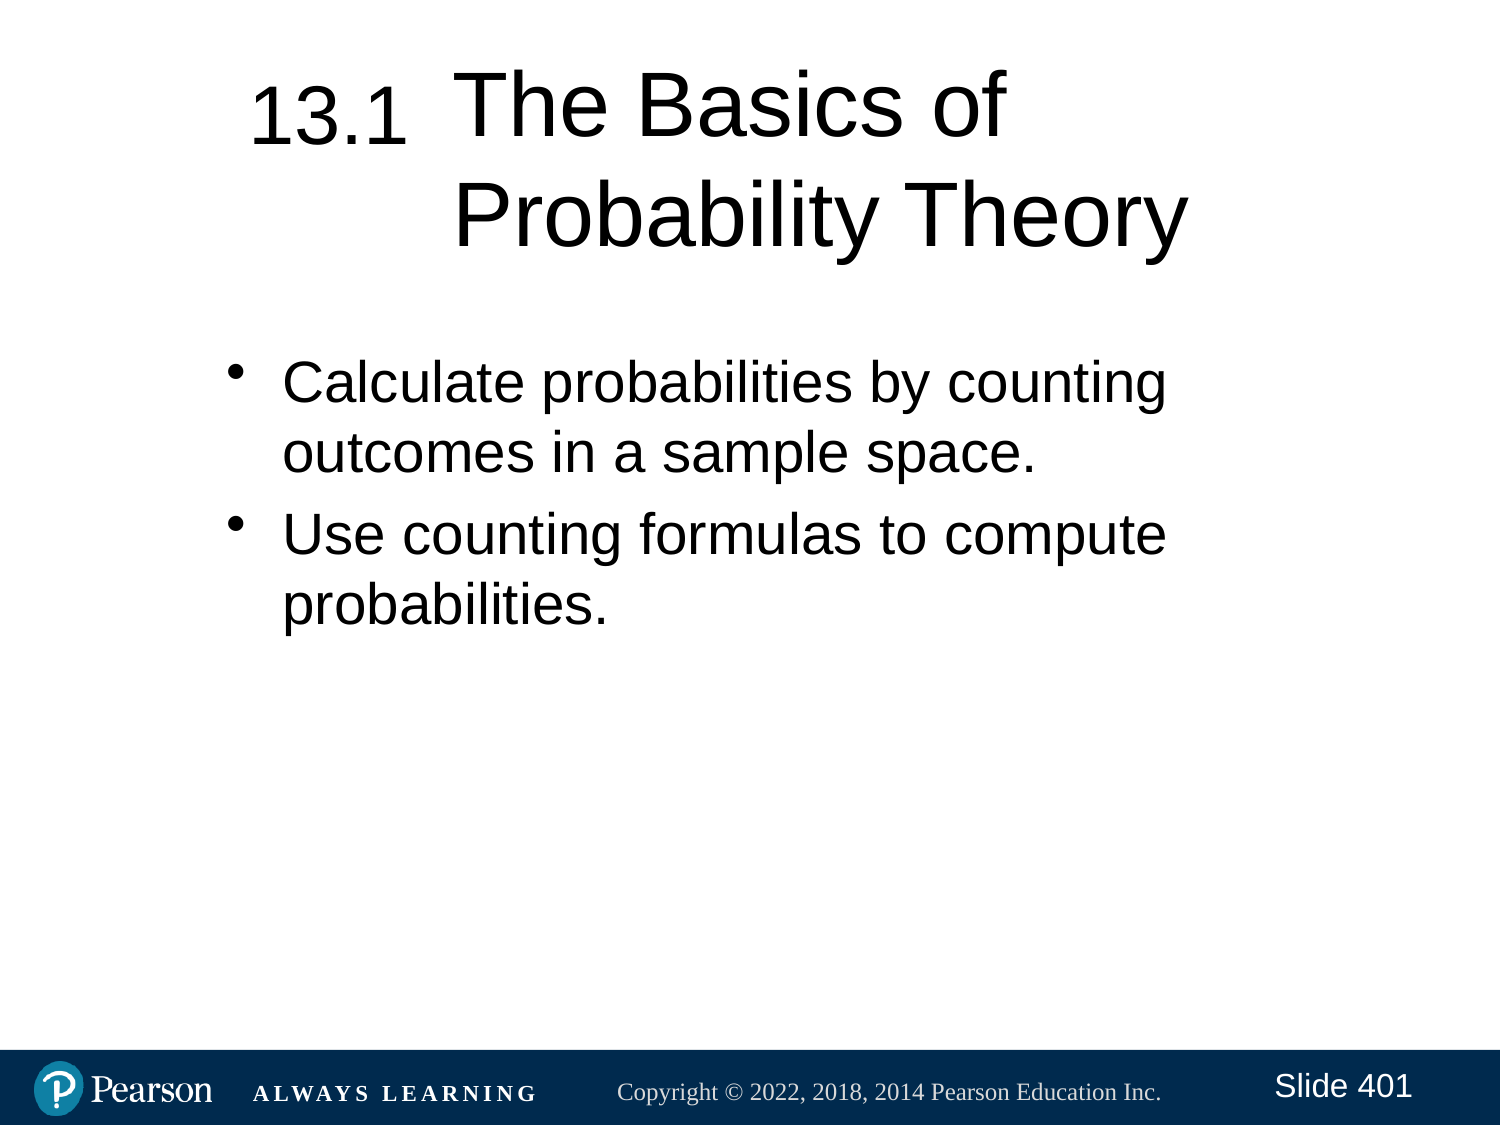

# The Basics of Probability Theory
13.1
Calculate probabilities by counting outcomes in a sample space.
Use counting formulas to compute probabilities.